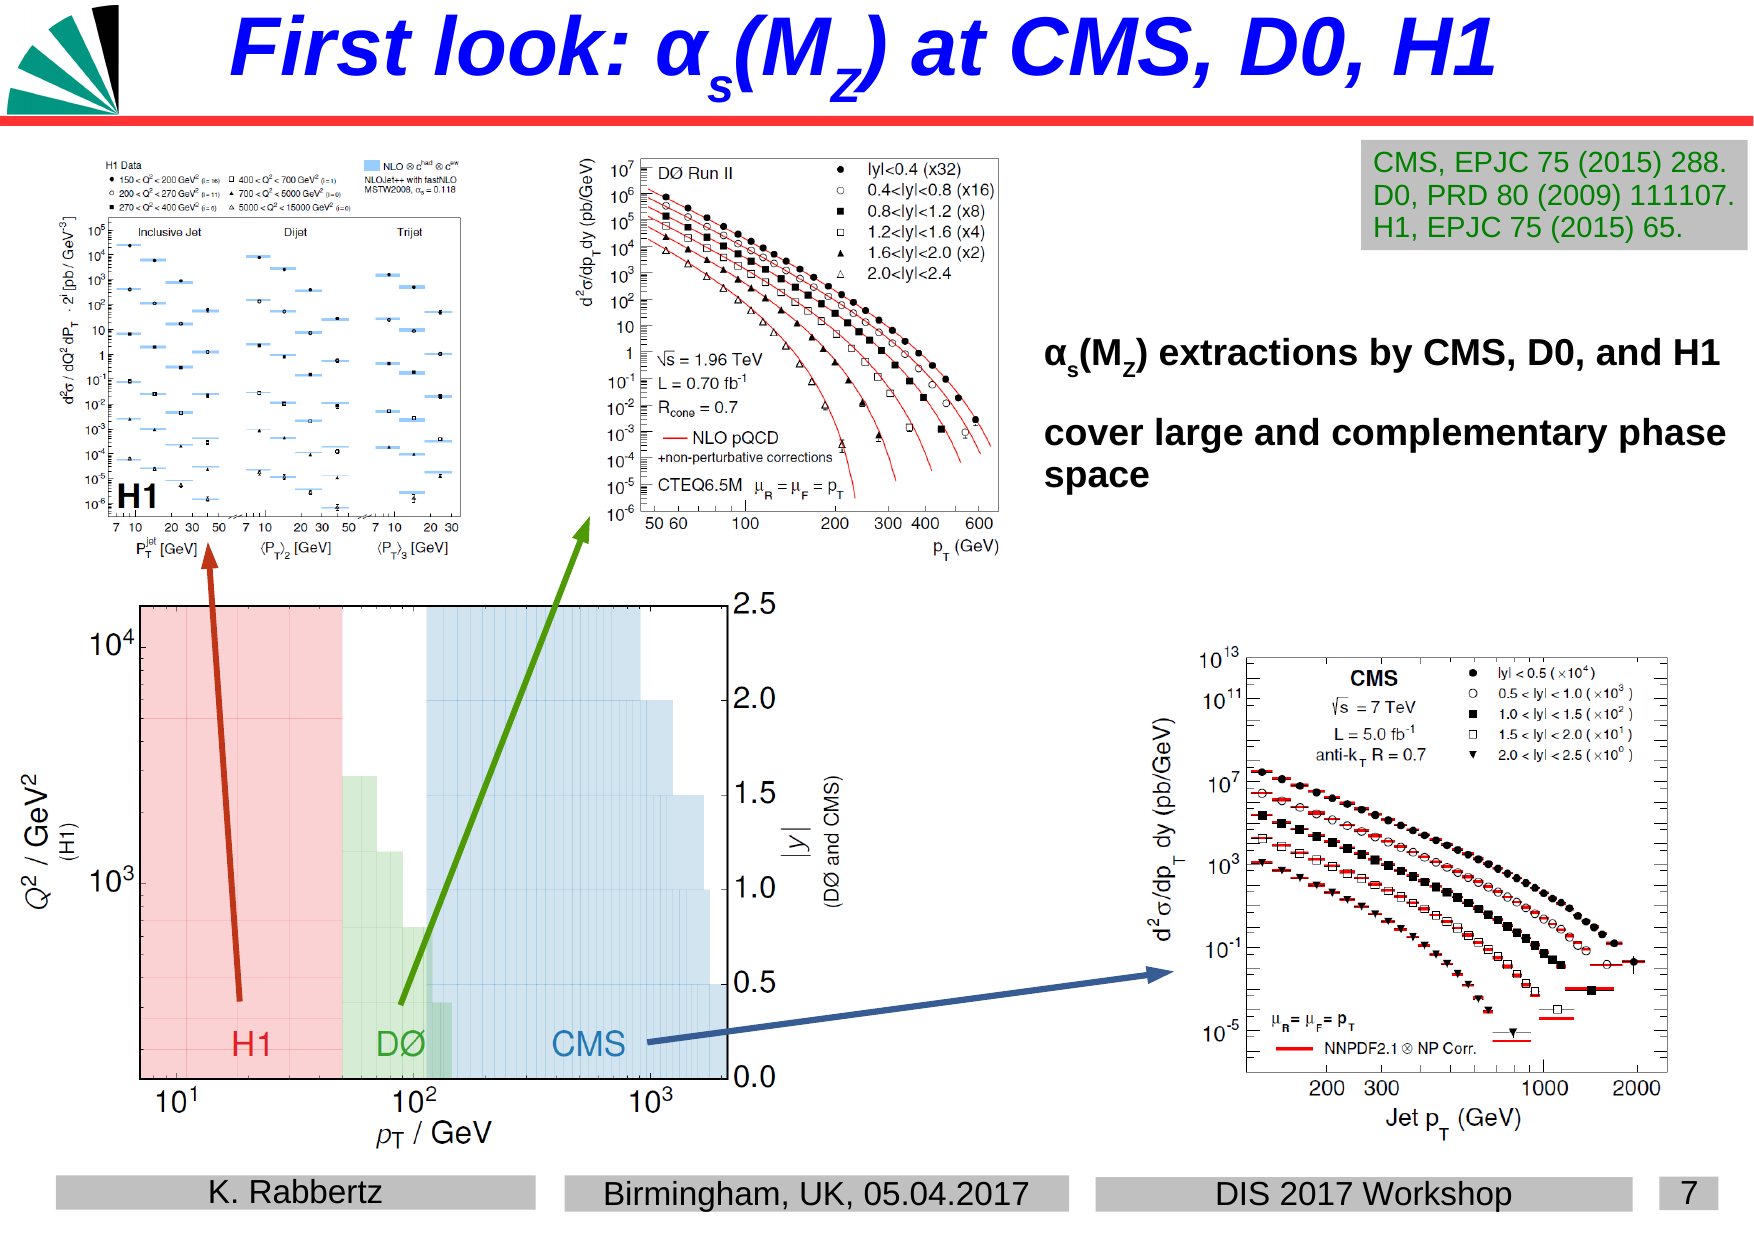

# First look: αs(MZ) at CMS, D0, H1
CMS, EPJC 75 (2015) 288.
D0, PRD 80 (2009) 111107.
H1, EPJC 75 (2015) 65.
αs(MZ) extractions by CMS, D0, and H1
cover large and complementary phase space